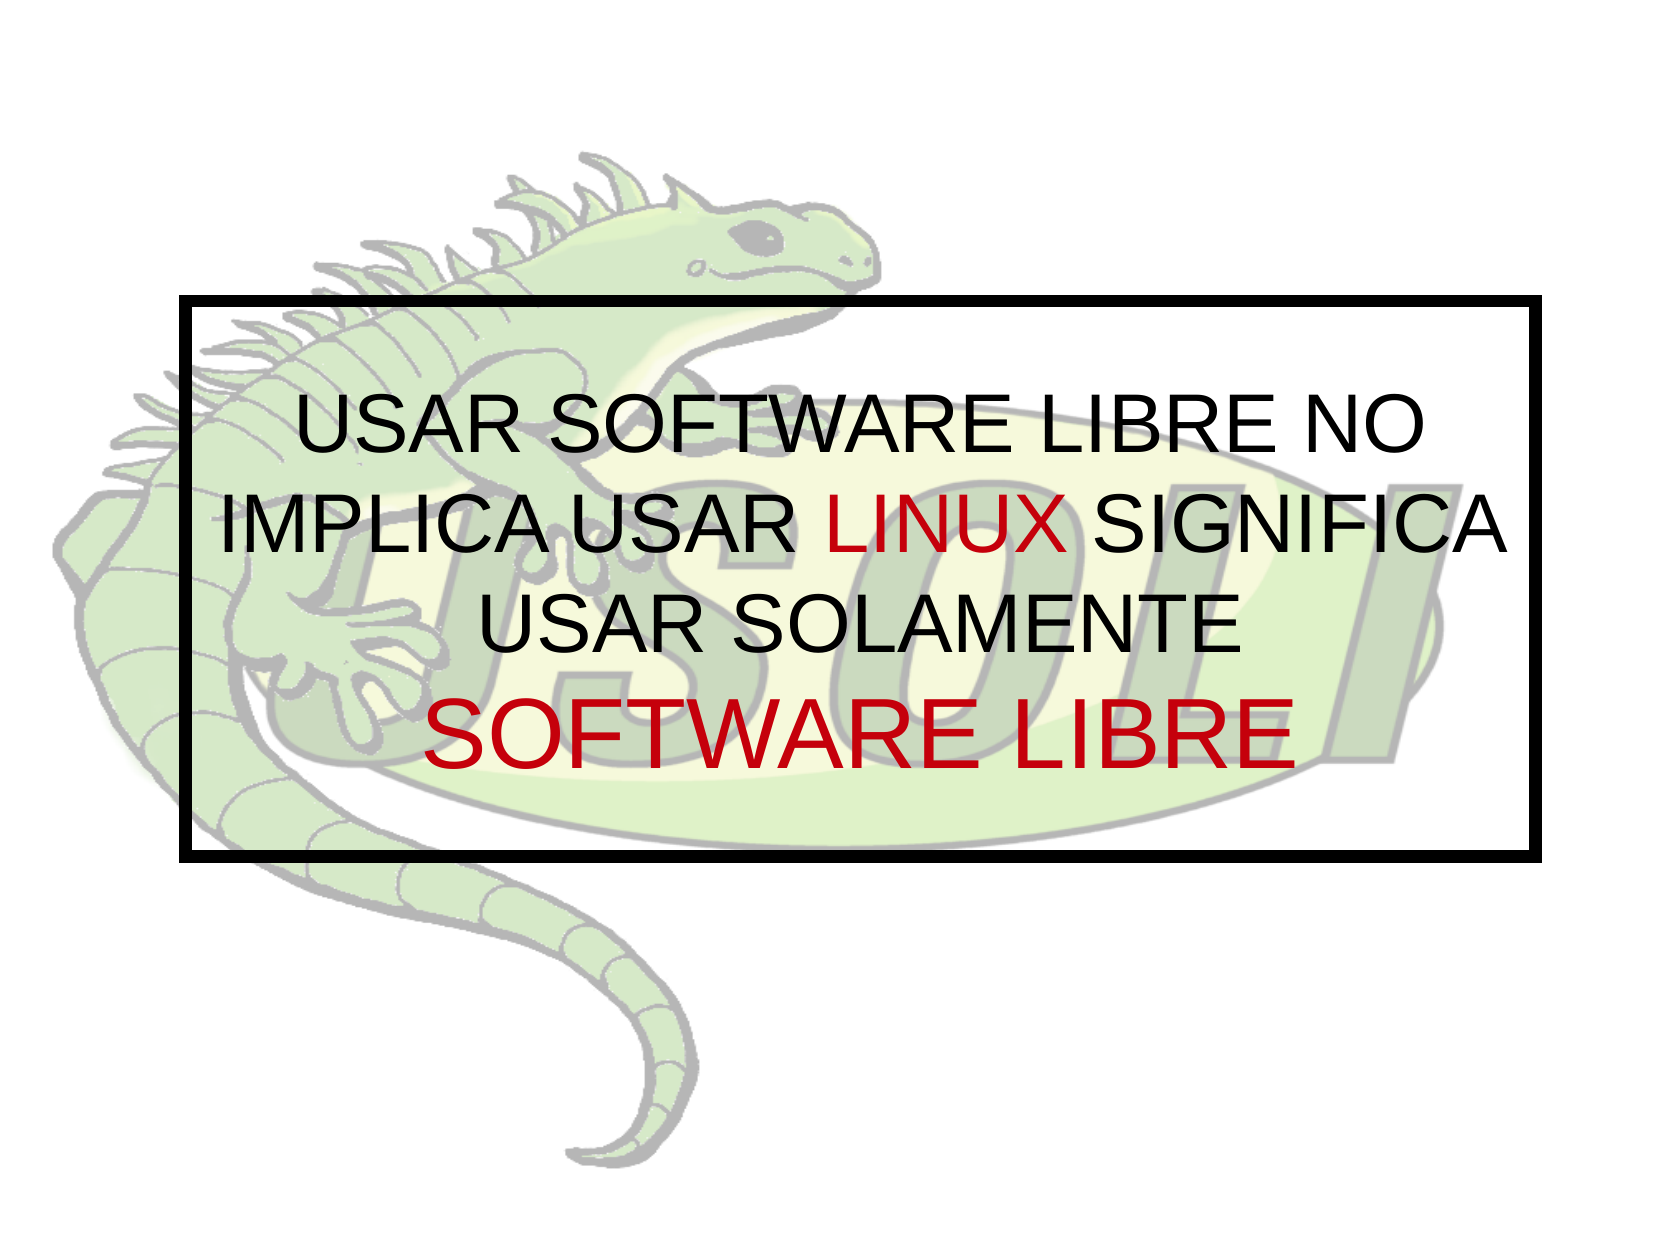

# USAR SOFTWARE LIBRE NO IMPLICA USAR LINUX SIGNIFICA USAR SOLAMENTE SOFTWARE LIBRE